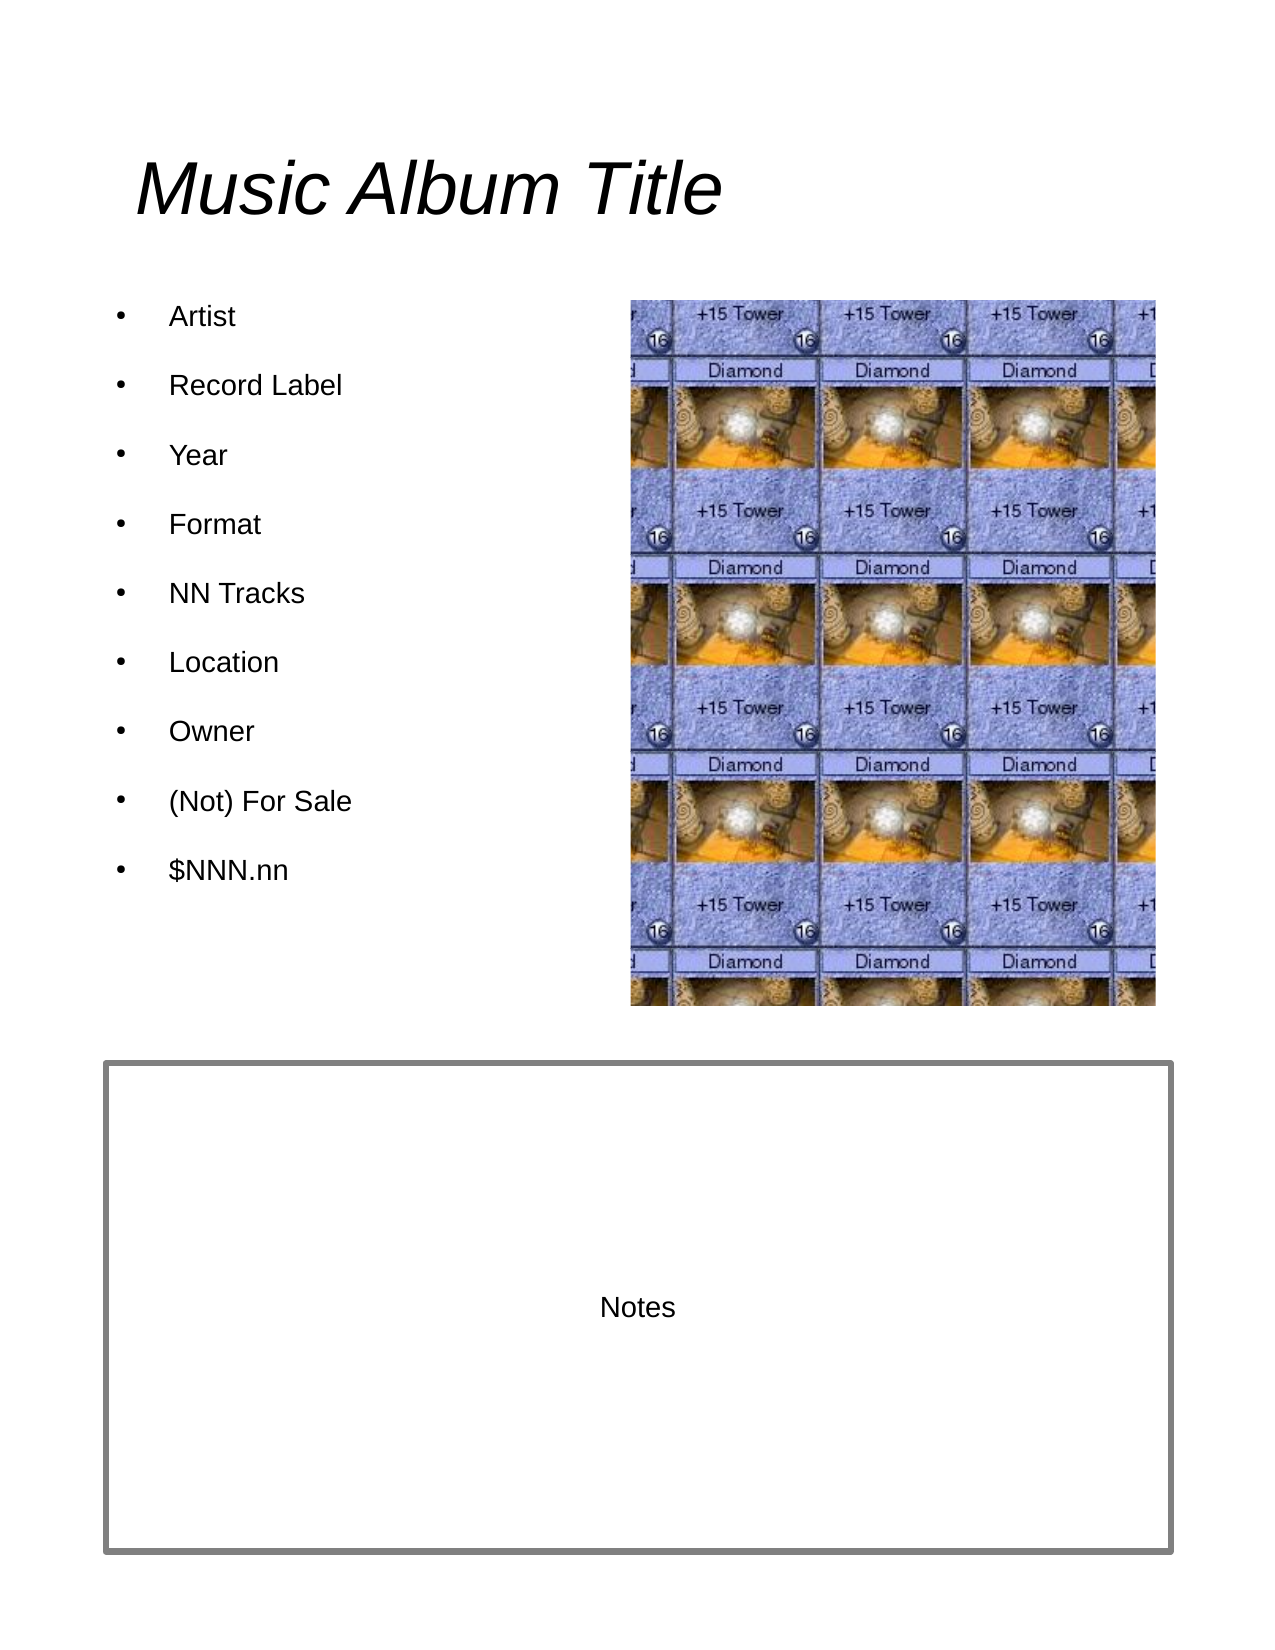

# Music Album Title
Artist
Record Label
Year
Format
NN Tracks
Location
Owner
(Not) For Sale
$NNN.nn
Notes